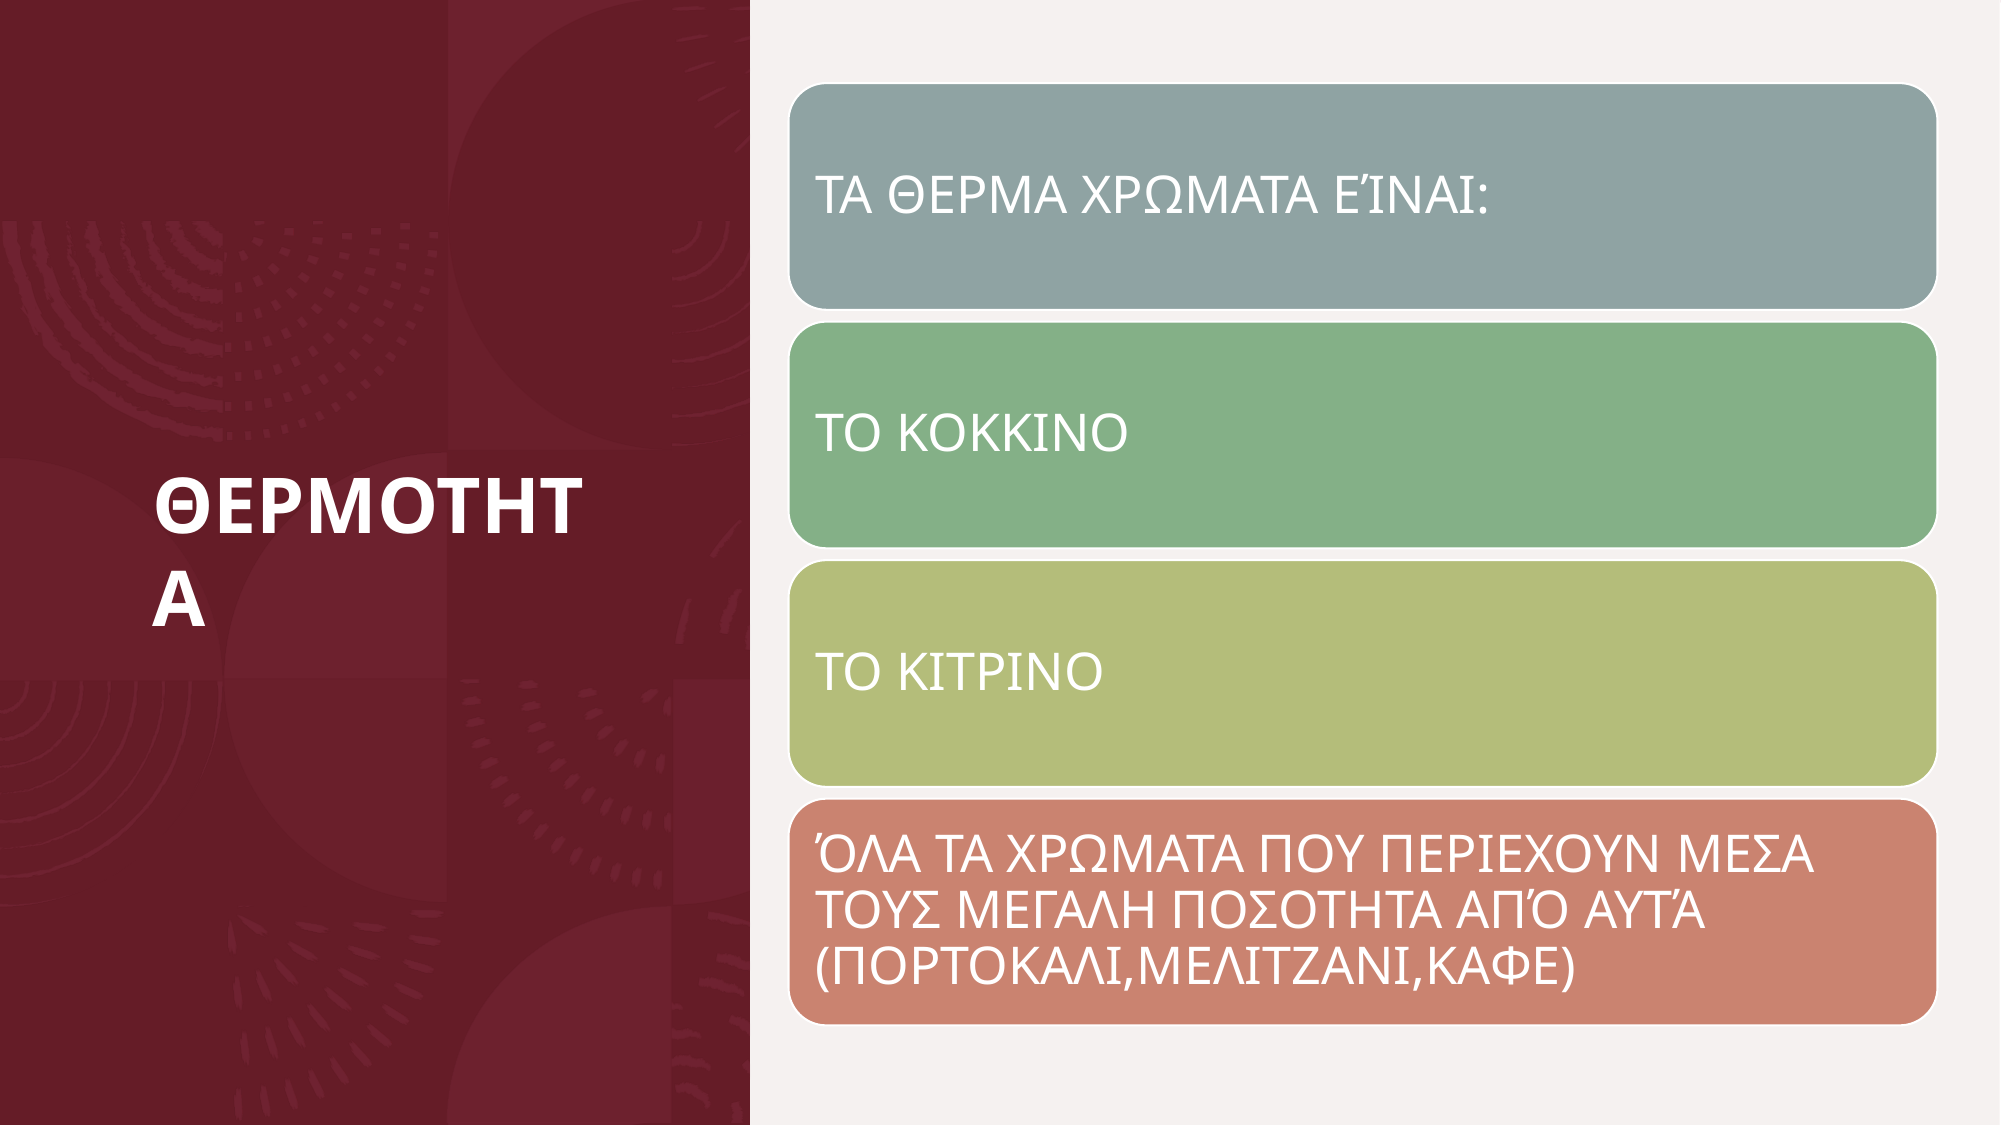

ΤΑ ΘΕΡΜΑ ΧΡΩΜΑΤΑ ΕΊΝΑΙ:
ΤΟ ΚΟΚΚΙΝΟ
ΤΟ ΚΙΤΡΙΝΟ
ΌΛΑ ΤΑ ΧΡΩΜΑΤΑ ΠΟΥ ΠΕΡΙΕΧΟΥΝ ΜΕΣΑ ΤΟΥΣ ΜΕΓΑΛΗ ΠΟΣΟΤΗΤΑ ΑΠΌ ΑΥΤΆ (ΠΟΡΤΟΚΑΛΙ,ΜΕΛΙΤΖΑΝΙ,ΚΑΦΕ)
# ΘΕΡΜΟΤΗΤΑ